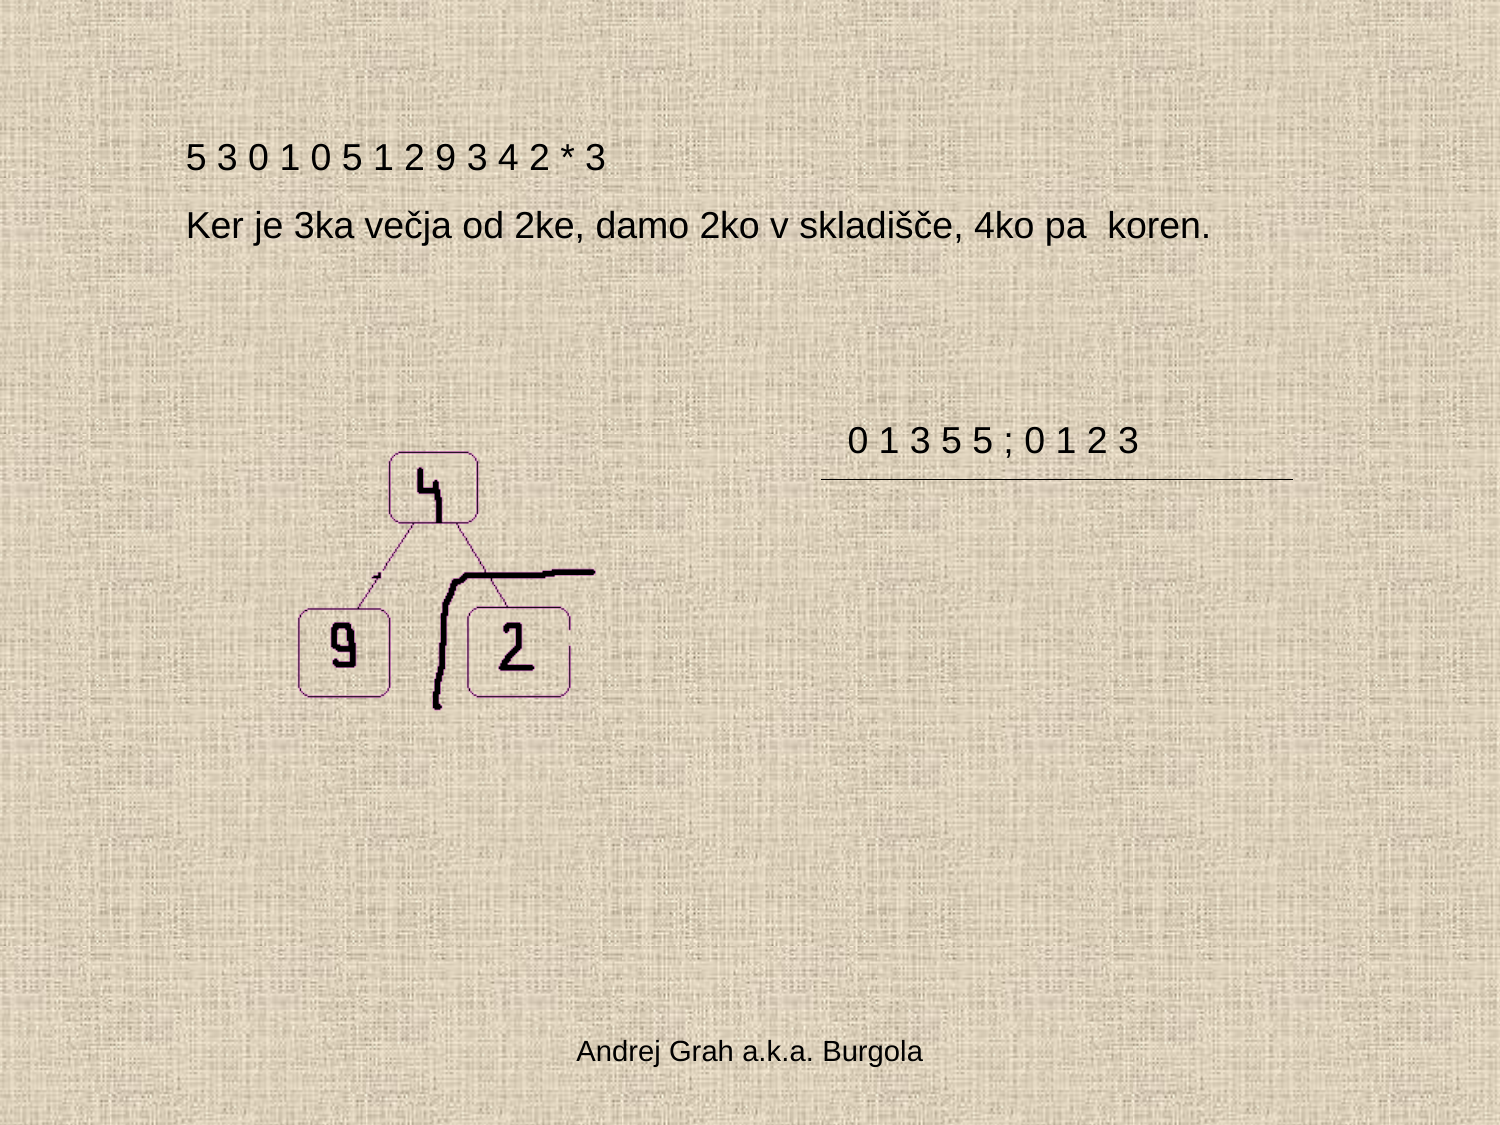

5 3 0 1 0 5 1 2 9 3 4 2 * 3
Ker je 3ka večja od 2ke, damo 2ko v skladišče, 4ko pa koren.
0 1 3 5 5 ; 0 1 2 3
Andrej Grah a.k.a. Burgola